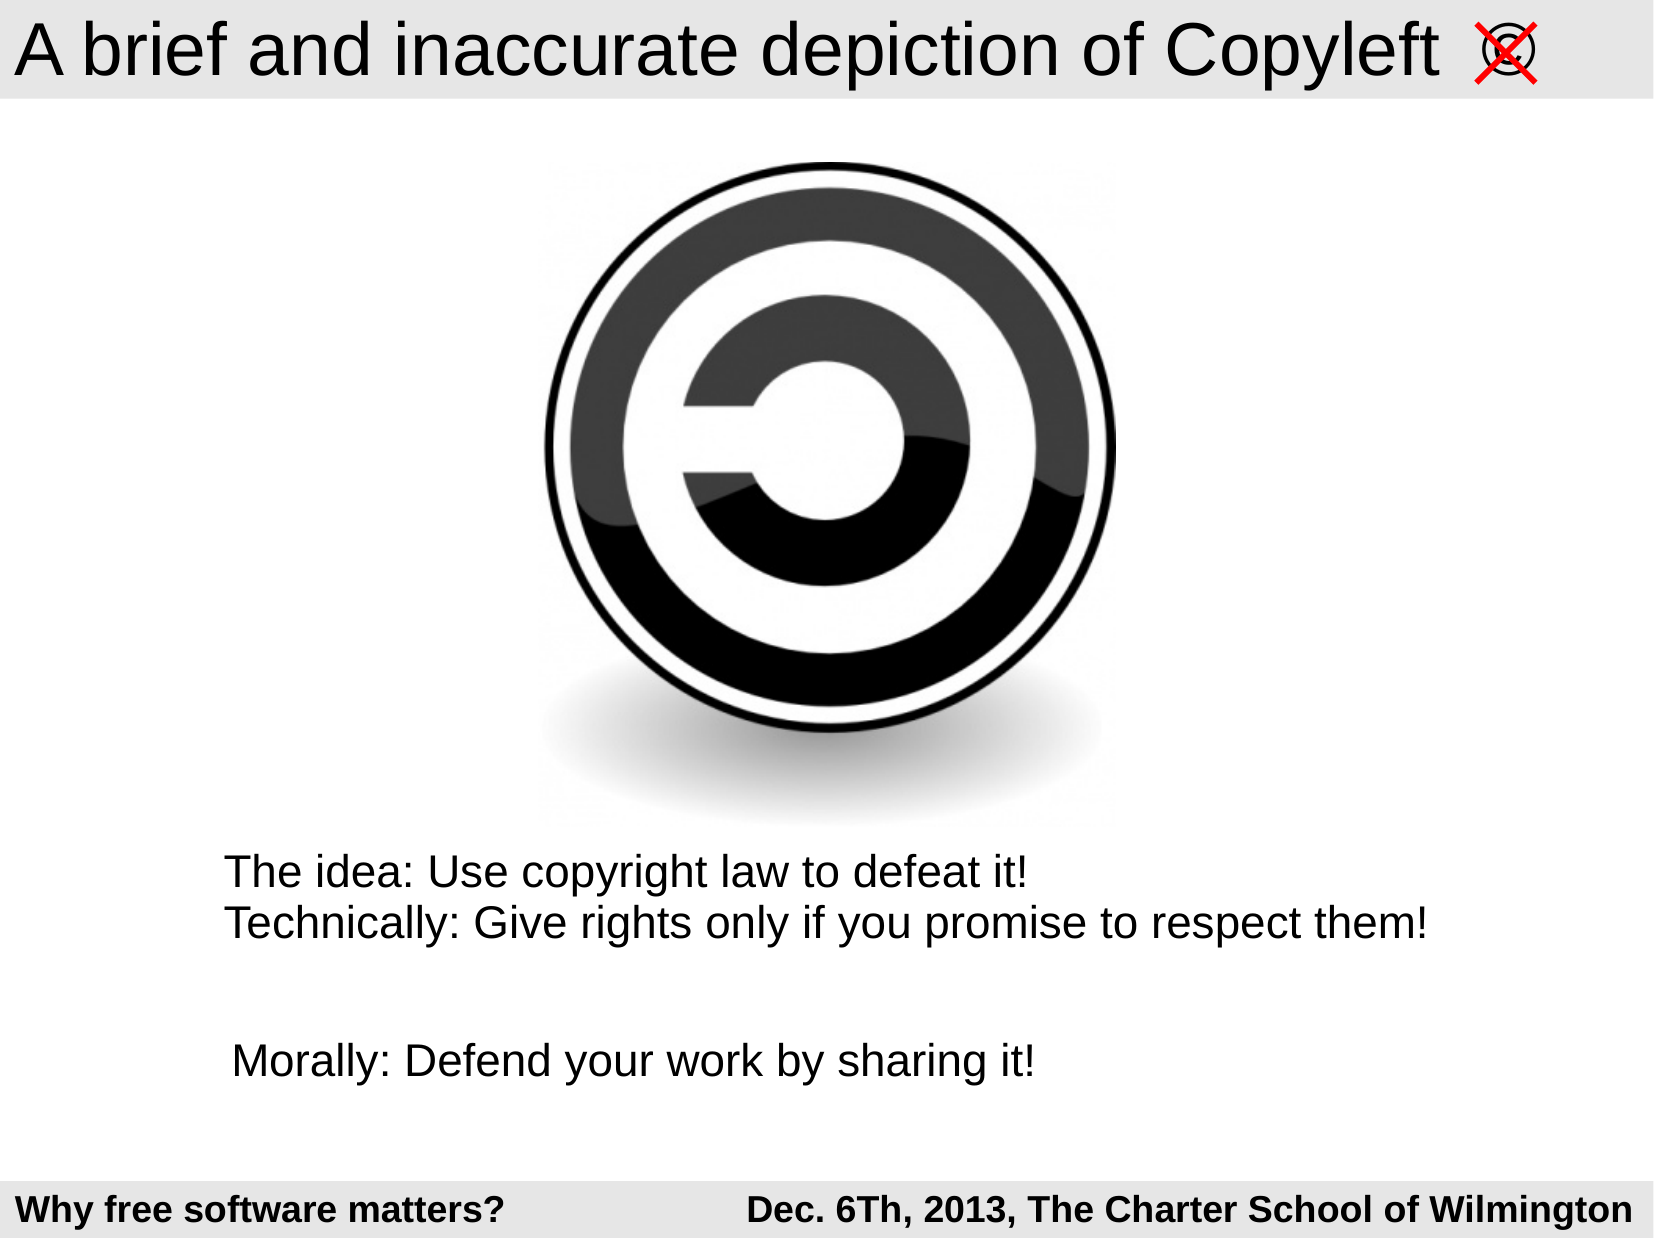

A brief and inaccurate depiction of Copyleft ©
The idea: Use copyright law to defeat it!
Technically: Give rights only if you promise to respect them!
Morally: Defend your work by sharing it!
Why free software matters? Dec. 6Th, 2013, The Charter School of Wilmington